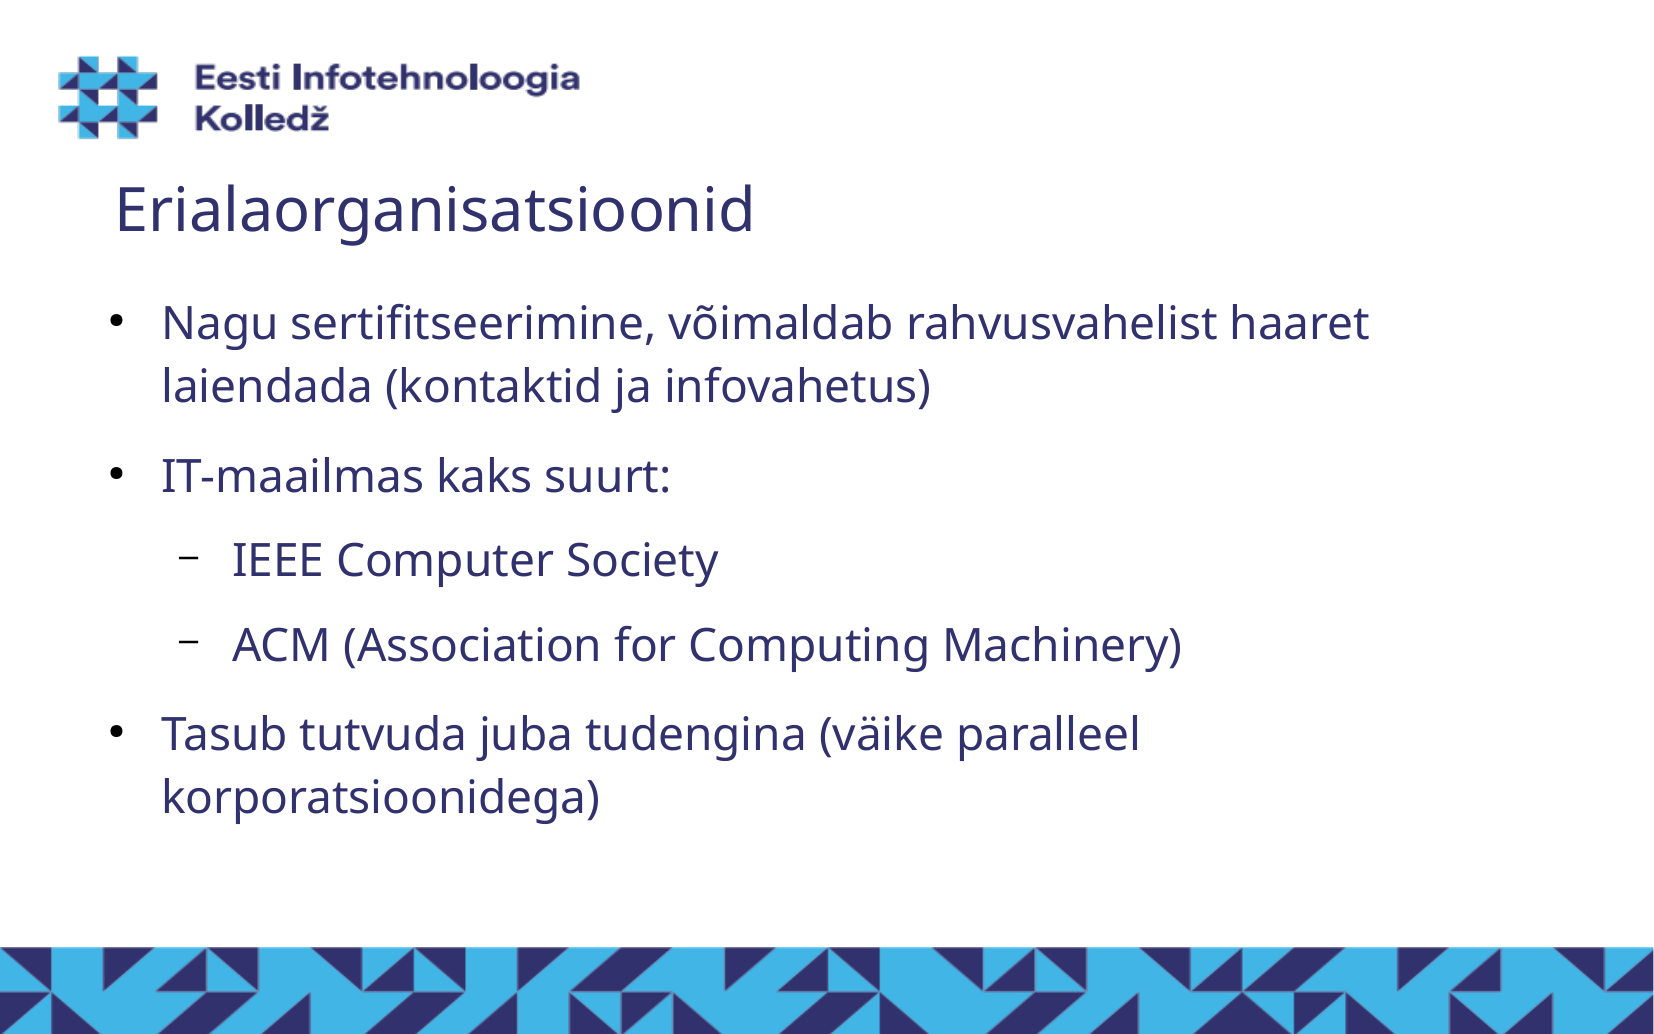

# Erialaorganisatsioonid
Nagu sertifitseerimine, võimaldab rahvusvahelist haaret laiendada (kontaktid ja infovahetus)
IT-maailmas kaks suurt:
IEEE Computer Society
ACM (Association for Computing Machinery)
Tasub tutvuda juba tudengina (väike paralleel korporatsioonidega)